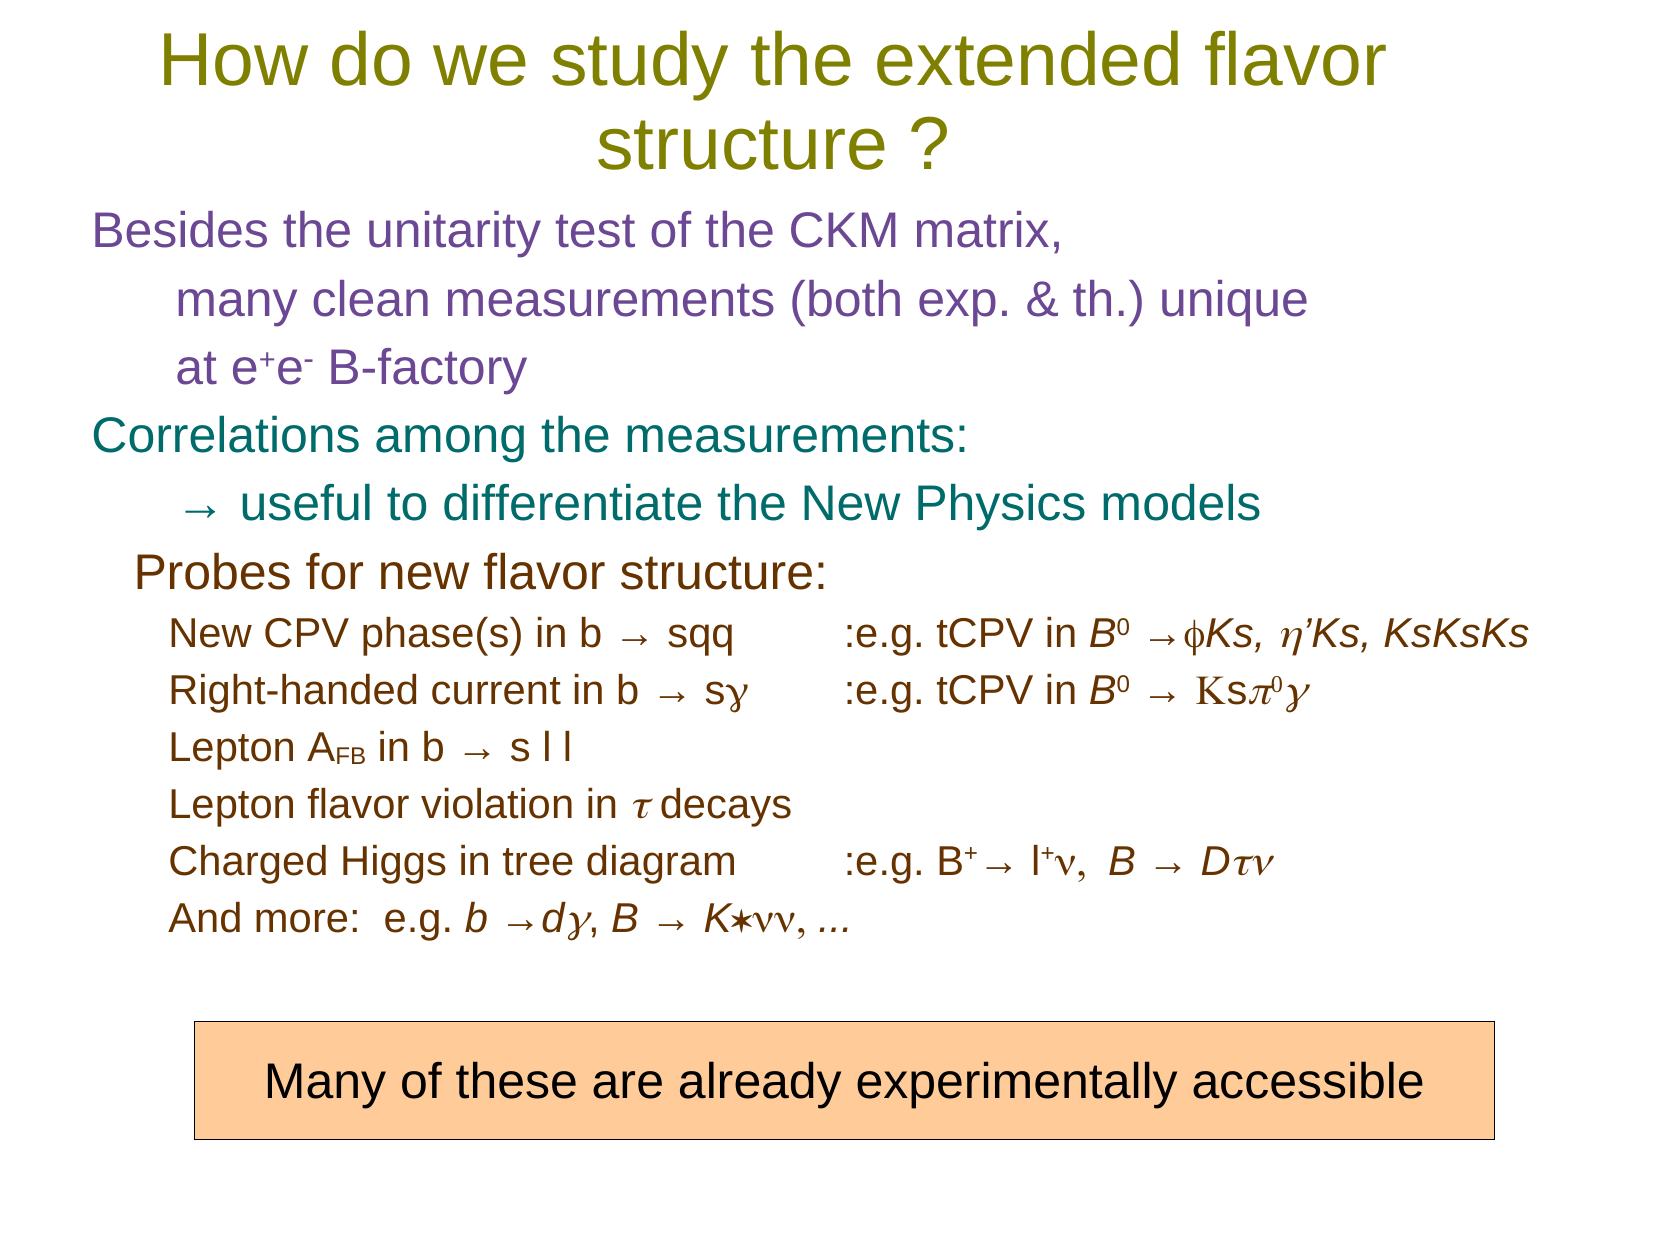

# How do we study the extended flavor structure ?
Besides the unitarity test of the CKM matrix,
 many clean measurements (both exp. & th.) unique
 at e+e B-factory
Correlations among the measurements:
 → useful to differentiate the New Physics models
 Probes for new flavor structure:
New CPV phase(s) in b → sqq 	:e.g. tCPV in B0 →fKs, h’Ks, KsKsKs
Right-handed current in b → sg 	:e.g. tCPV in B0 → Ksp0g
Lepton AFB in b → s l l
Lepton flavor violation in t decays
Charged Higgs in tree diagram 	:e.g. B+→ l+n, B → Dtn
And more: e.g. b →dg, B → K*nn, ...
Many of these are already experimentally accessible